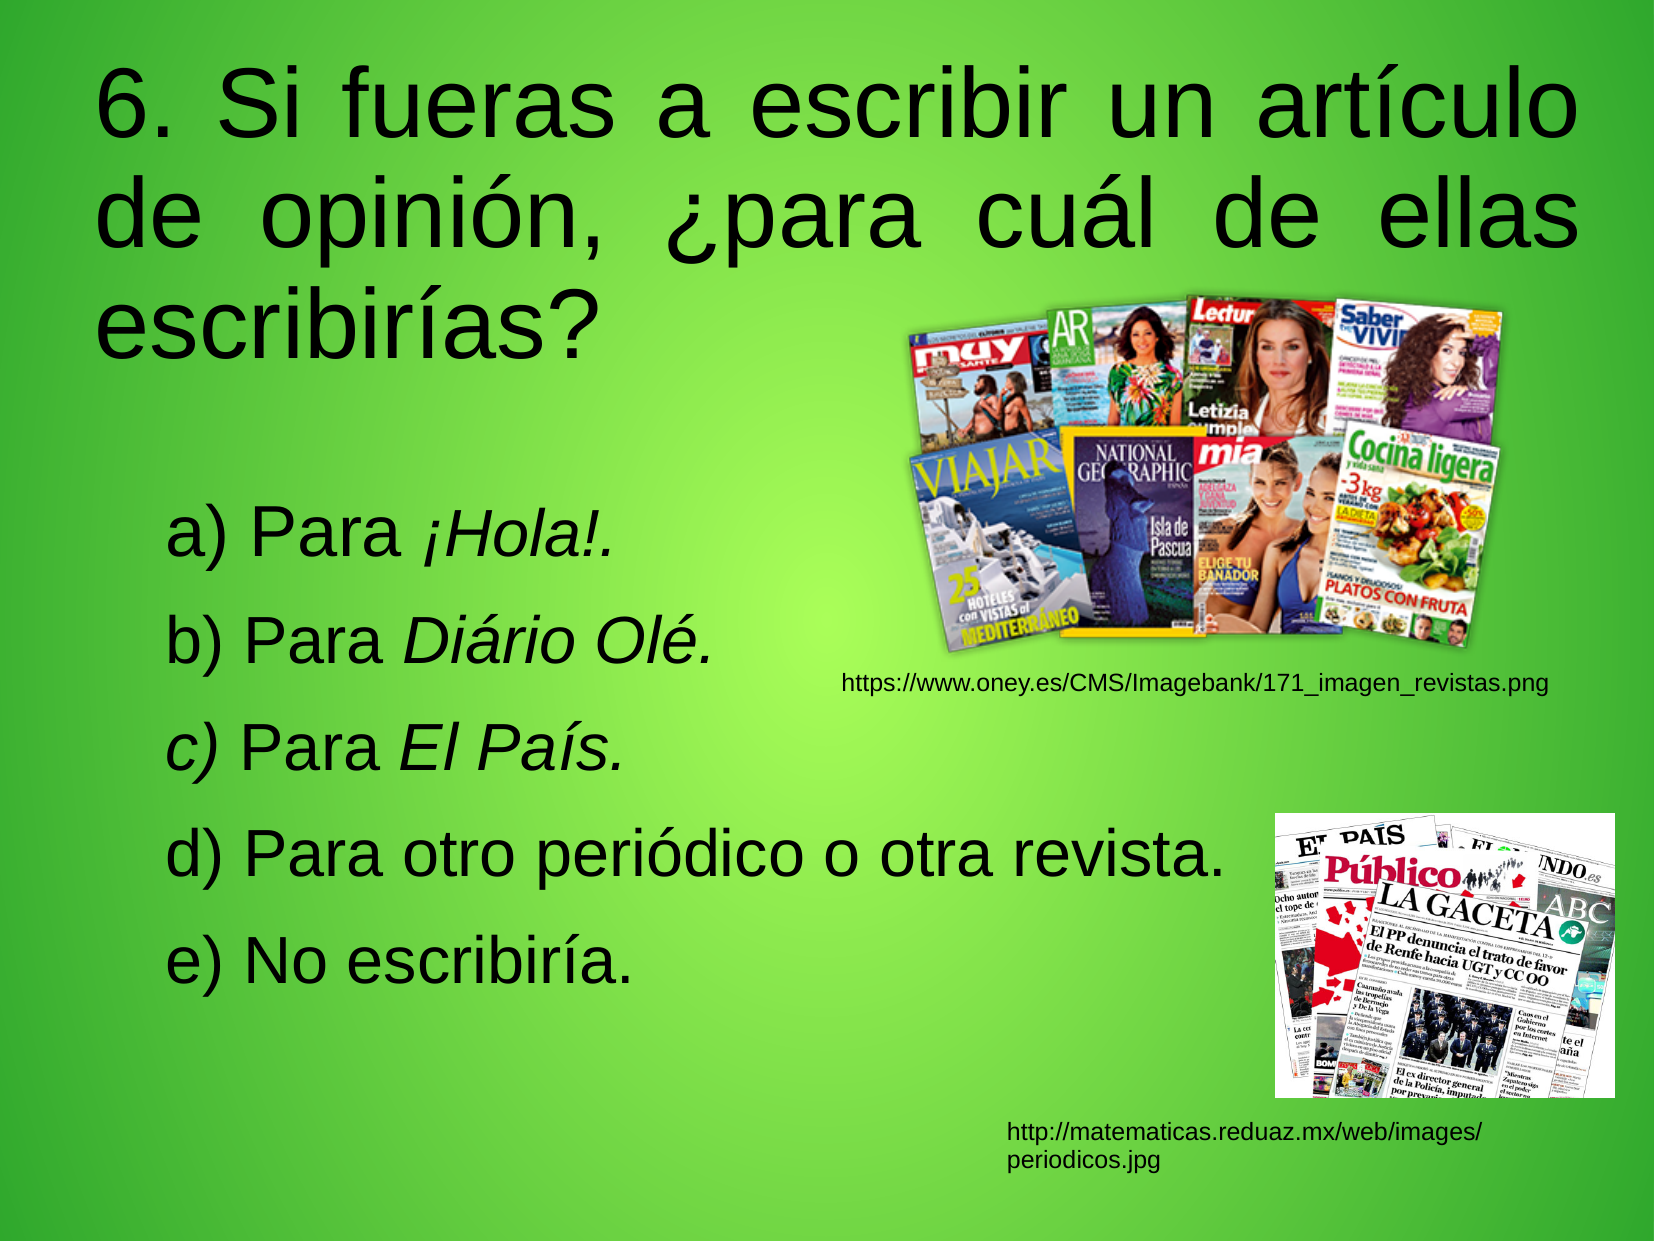

# 6. Si fueras a escribir un artículo de opinión, ¿para cuál de ellas escribirías?
a) Para ¡Hola!.
b) Para Diário Olé.
c) Para El País.
d) Para otro periódico o otra revista.
e) No escribiría.
https://www.oney.es/CMS/Imagebank/171_imagen_revistas.png
http://matematicas.reduaz.mx/web/images/periodicos.jpg